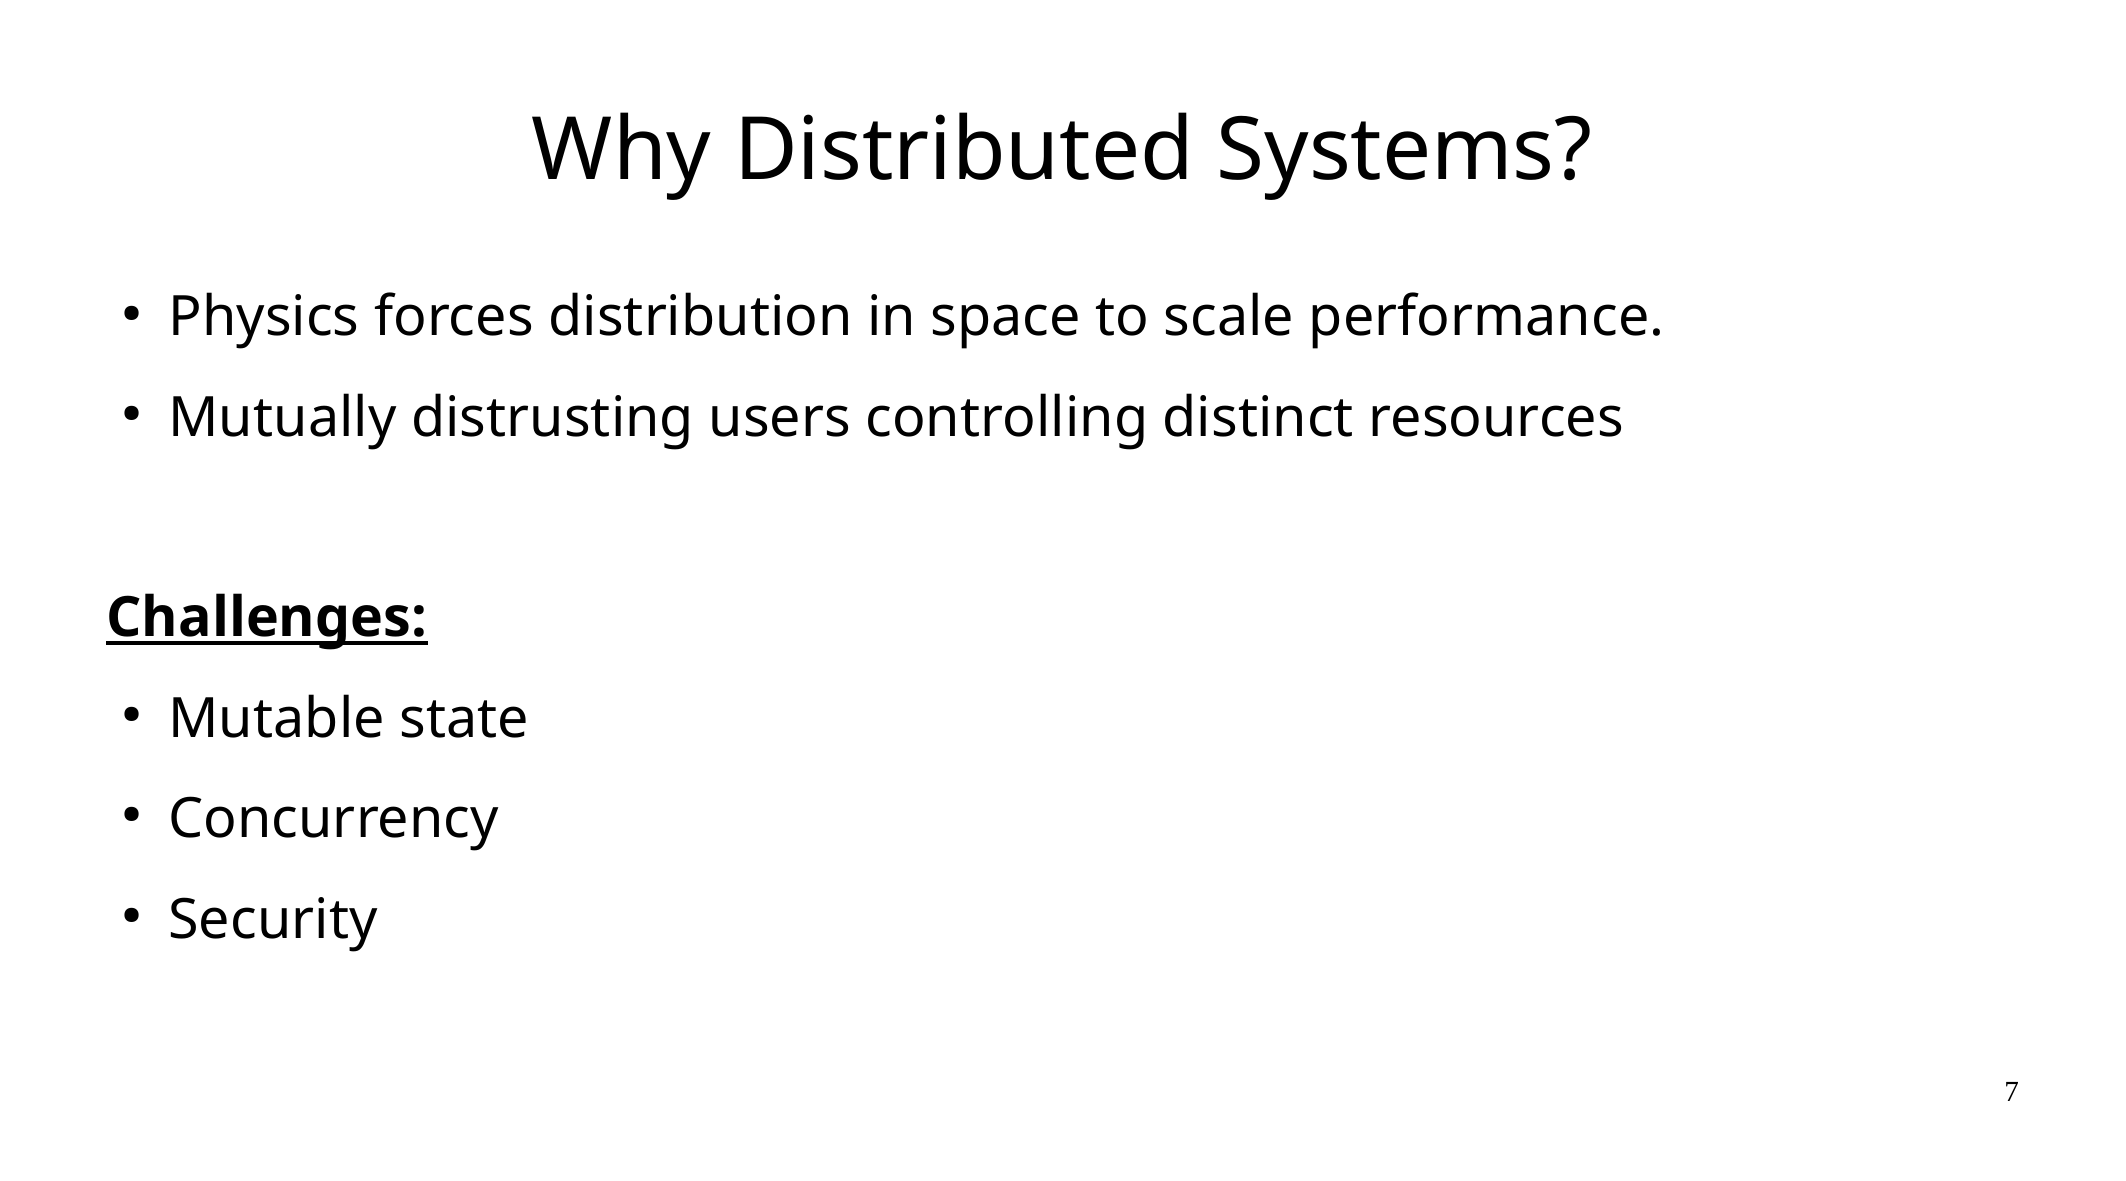

# Why Distributed Systems?
Physics forces distribution in space to scale performance.
Mutually distrusting users controlling distinct resources
Challenges:
Mutable state
Concurrency
Security
7